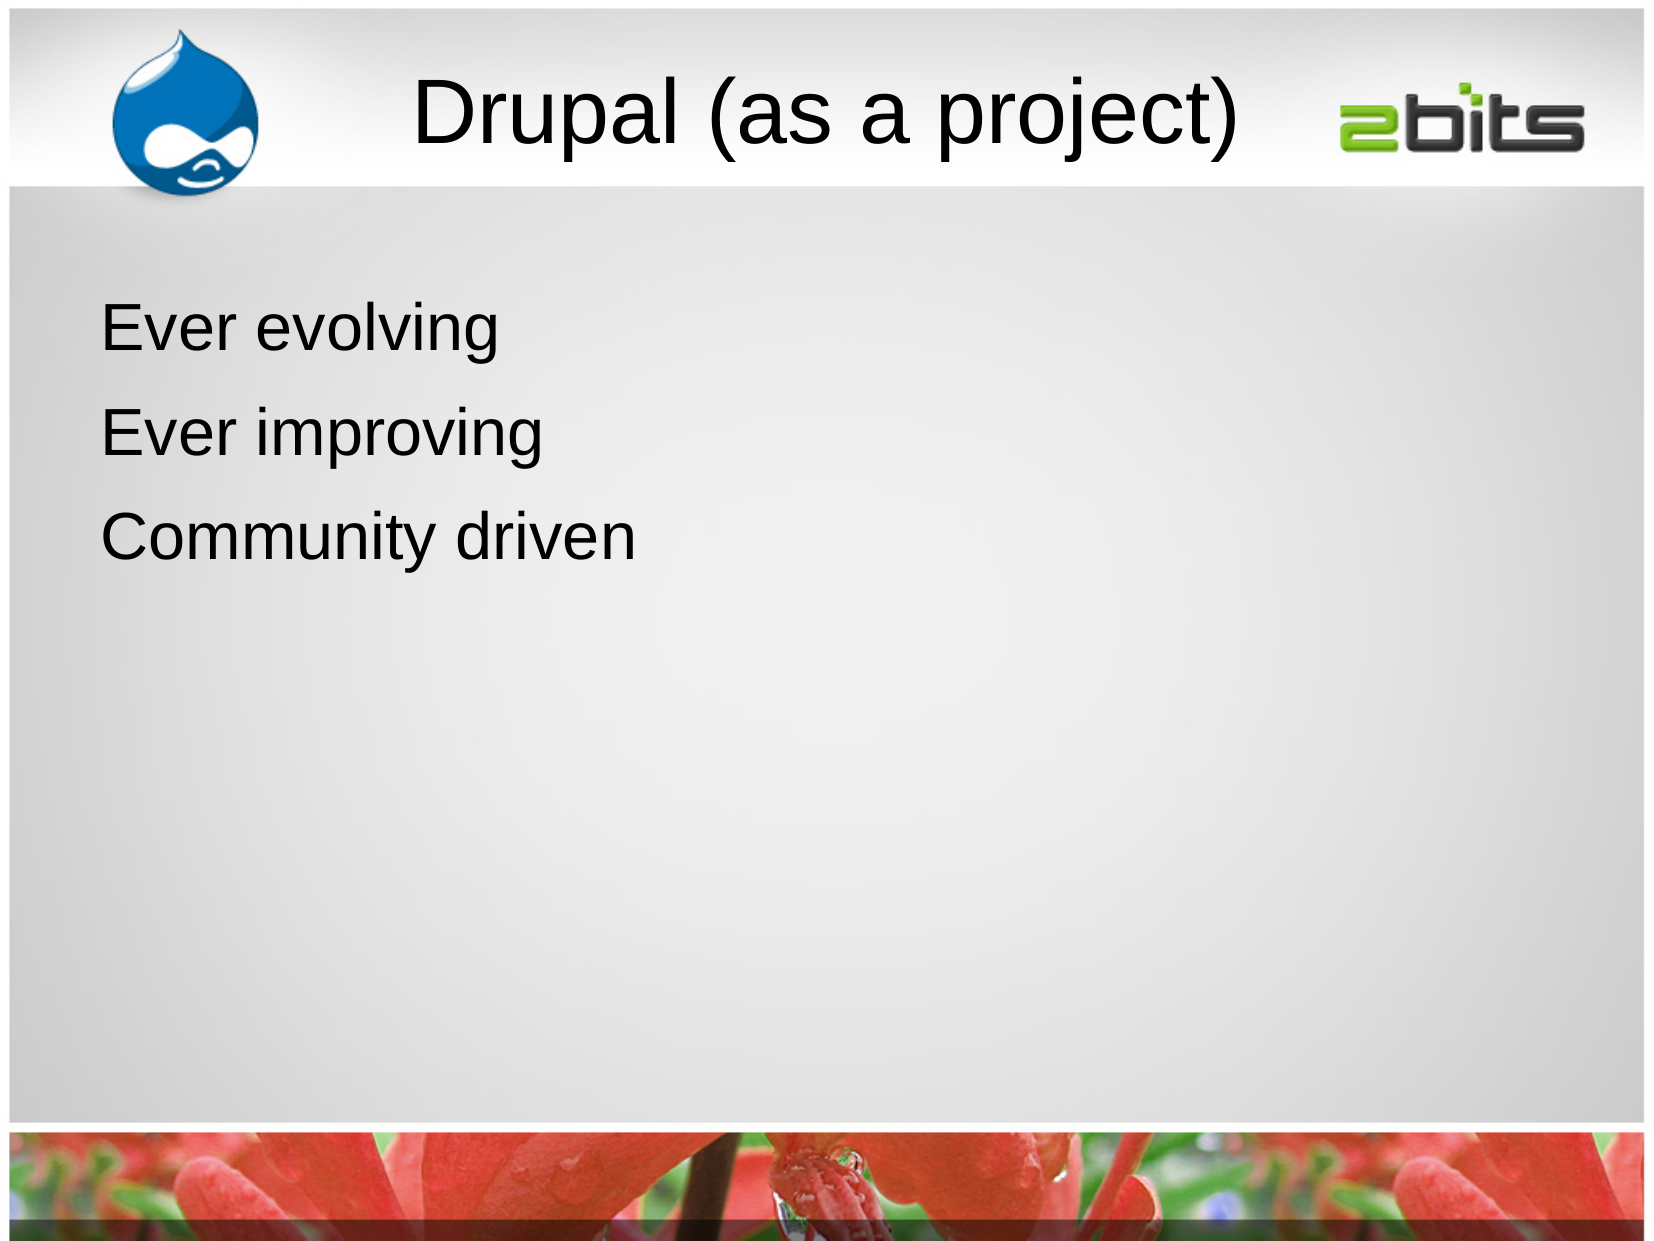

# Drupal (as a project)
Ever evolving
Ever improving
Community driven